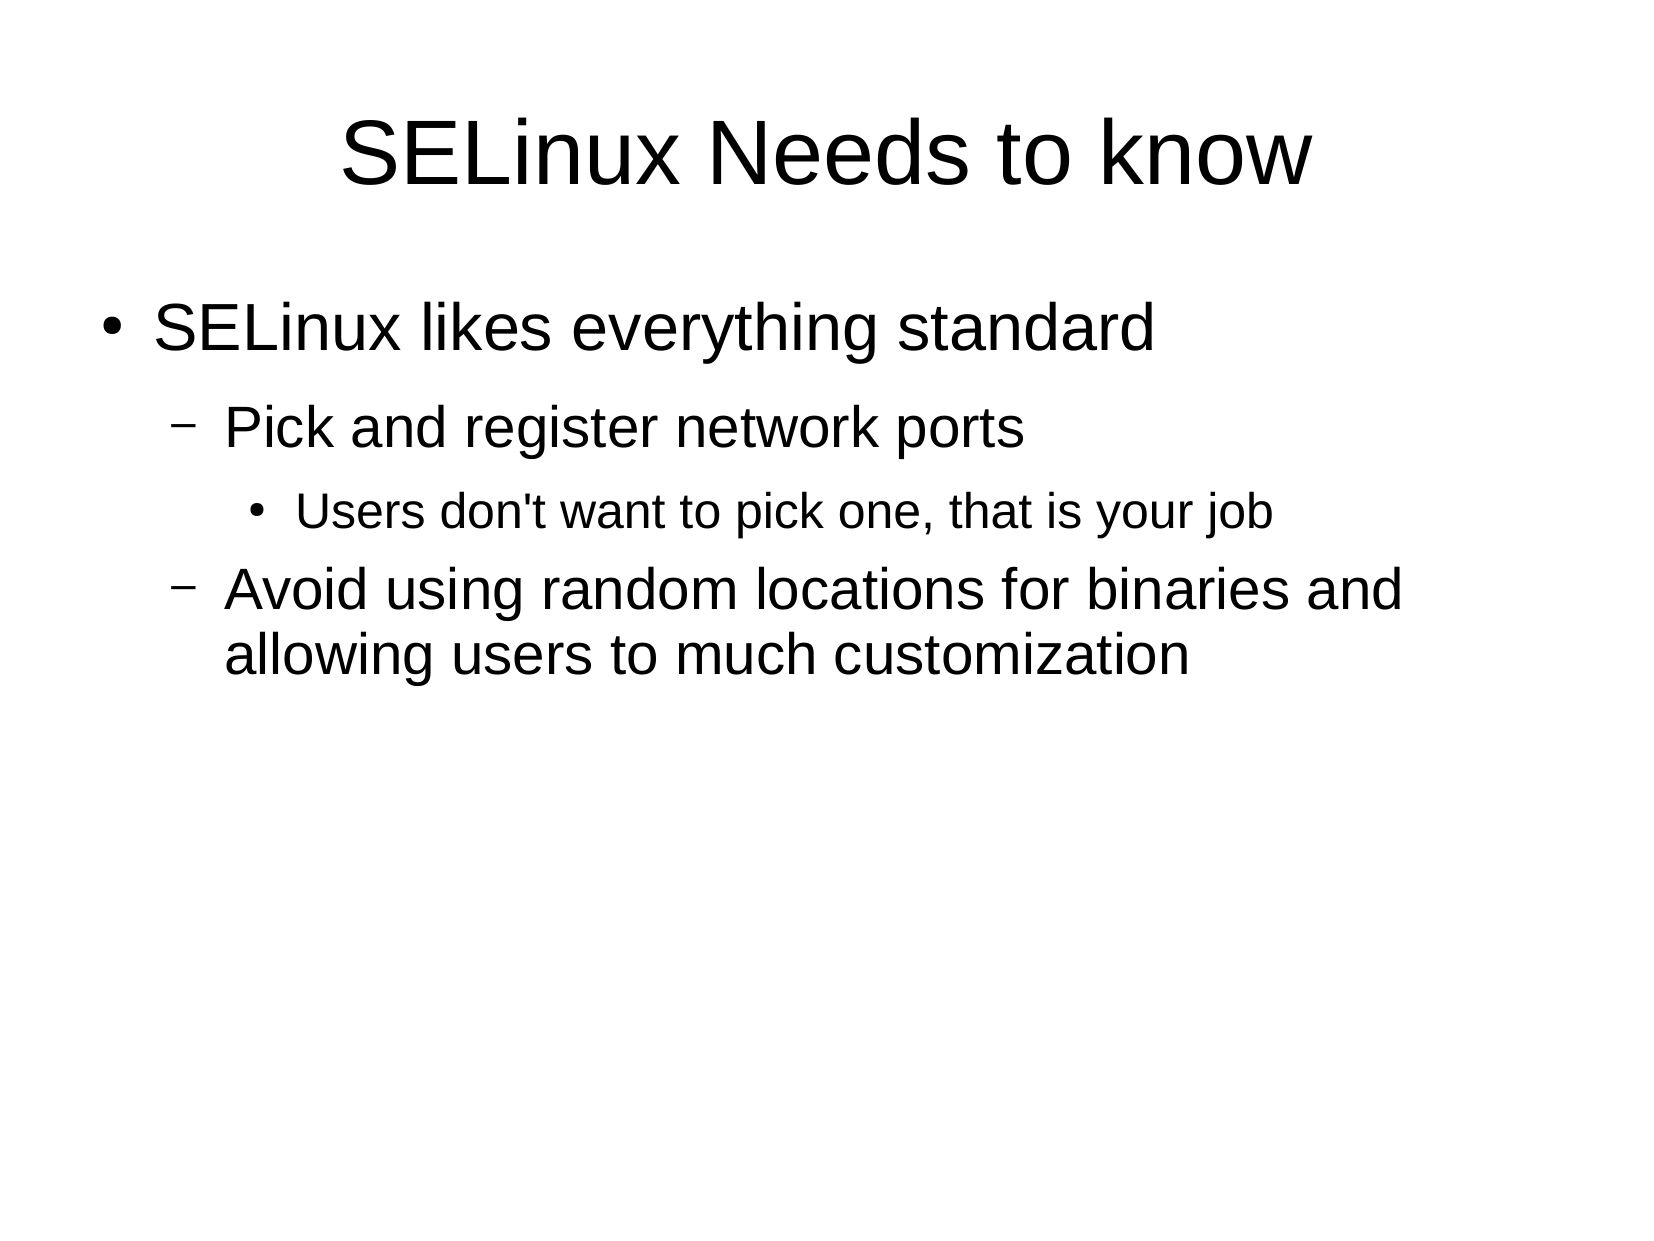

# SELinux Needs to know
SELinux likes everything standard
Pick and register network ports
Users don't want to pick one, that is your job
Avoid using random locations for binaries and allowing users to much customization